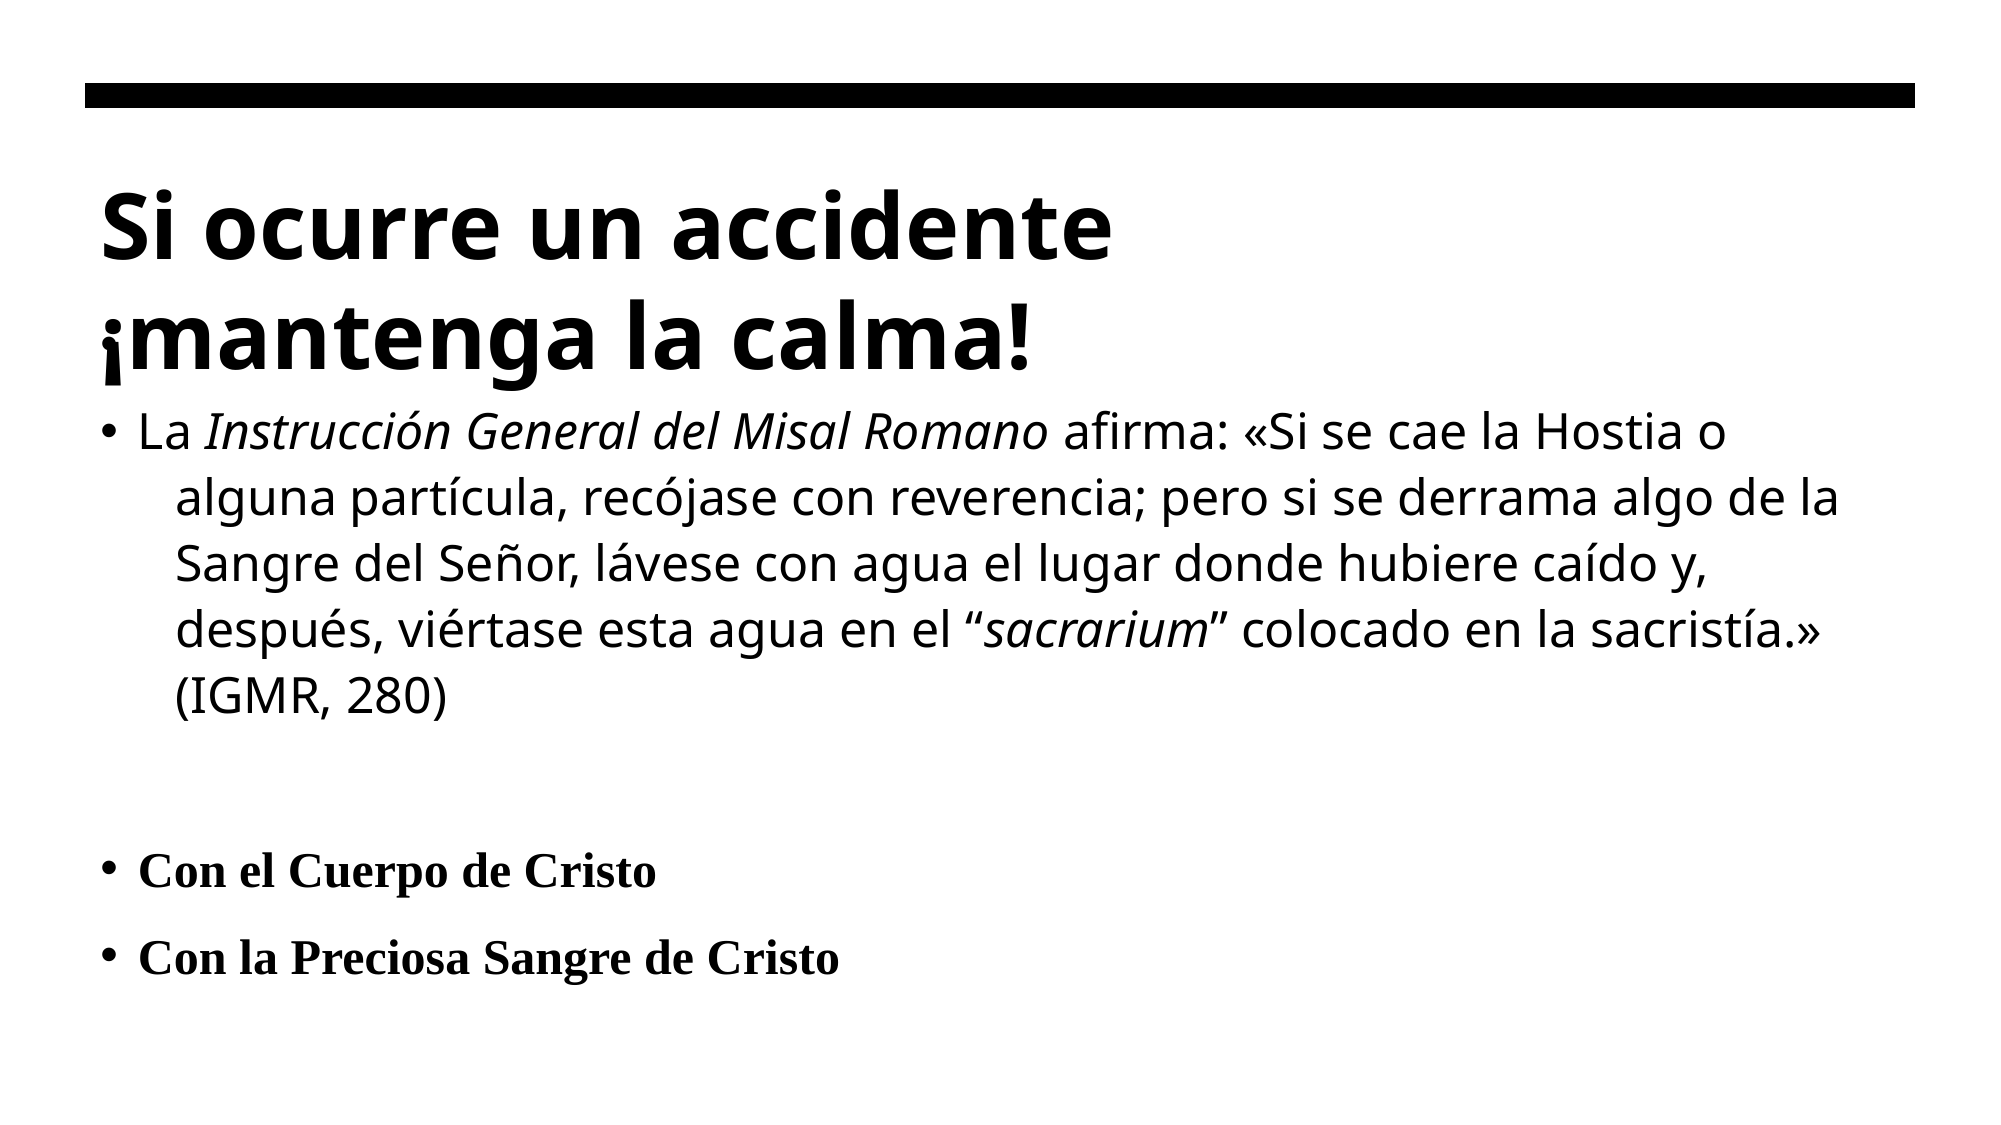

# Si ocurre un accidente ¡mantenga la calma!
La Instrucción General del Misal Romano afirma: «Si se cae la Hostia o alguna partícula, recójase con reverencia; pero si se derrama algo de la Sangre del Señor, lávese con agua el lugar donde hubiere caído y, después, viértase esta agua en el “sacrarium” colocado en la sacristía.» (IGMR, 280)
Con el Cuerpo de Cristo
Con la Preciosa Sangre de Cristo